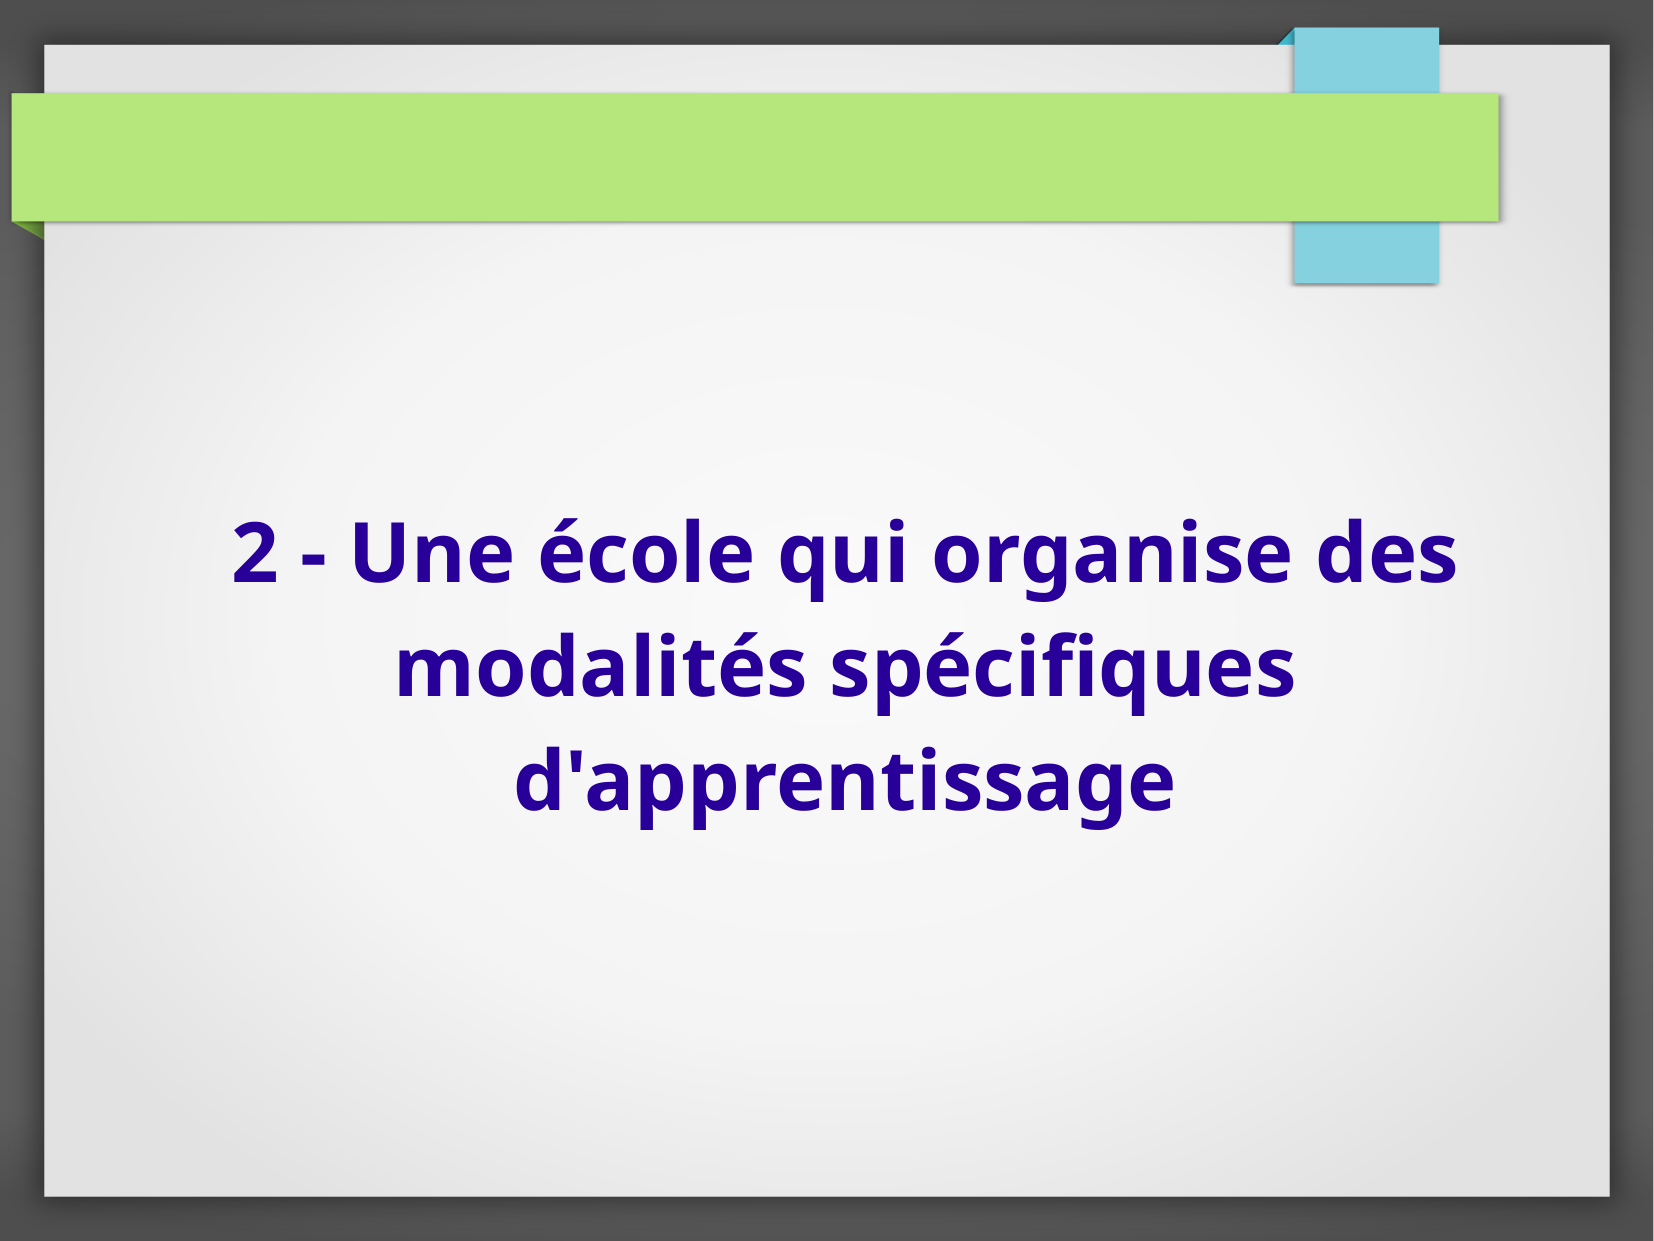

# 2 - Une école qui organise des modalités spécifiques d'apprentissage